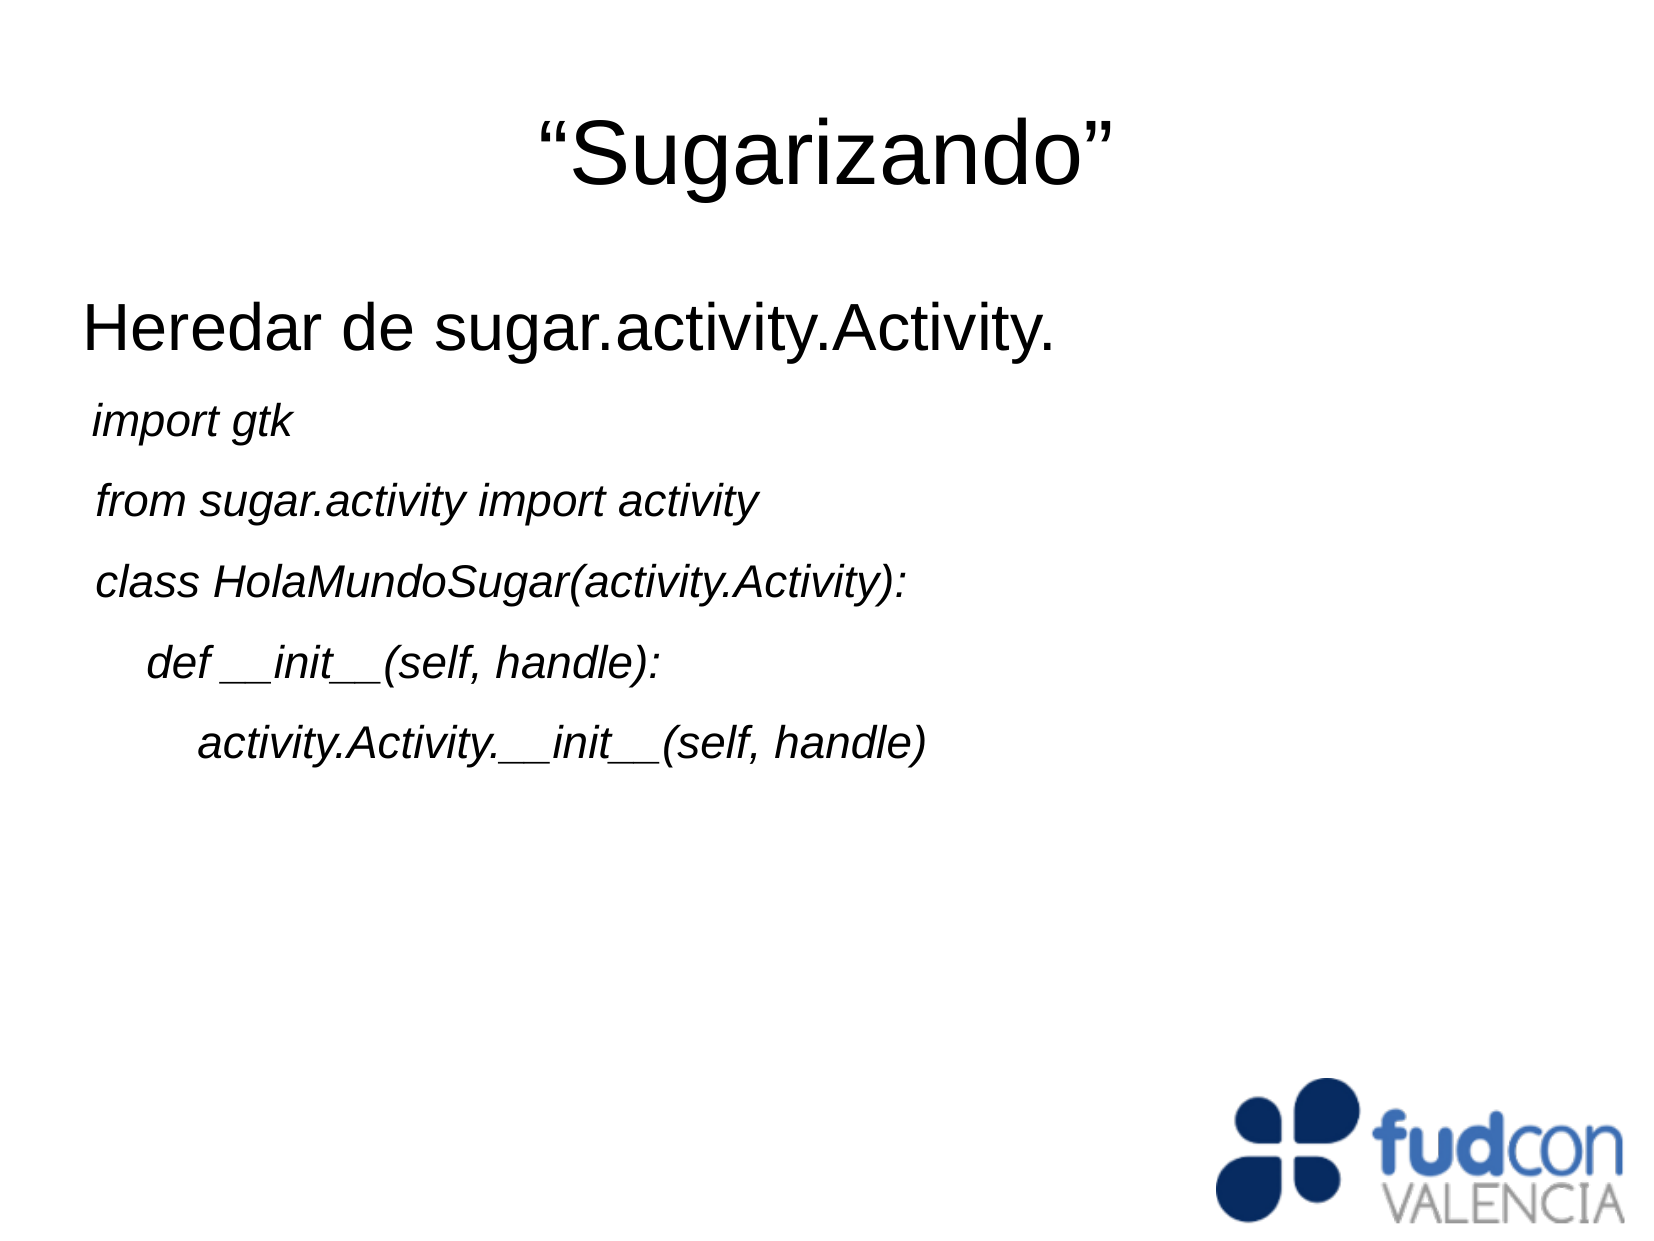

# “Sugarizando”
Heredar de sugar.activity.Activity.
 import gtk
 from sugar.activity import activity
 class HolaMundoSugar(activity.Activity):
 def __init__(self, handle):
 activity.Activity.__init__(self, handle)